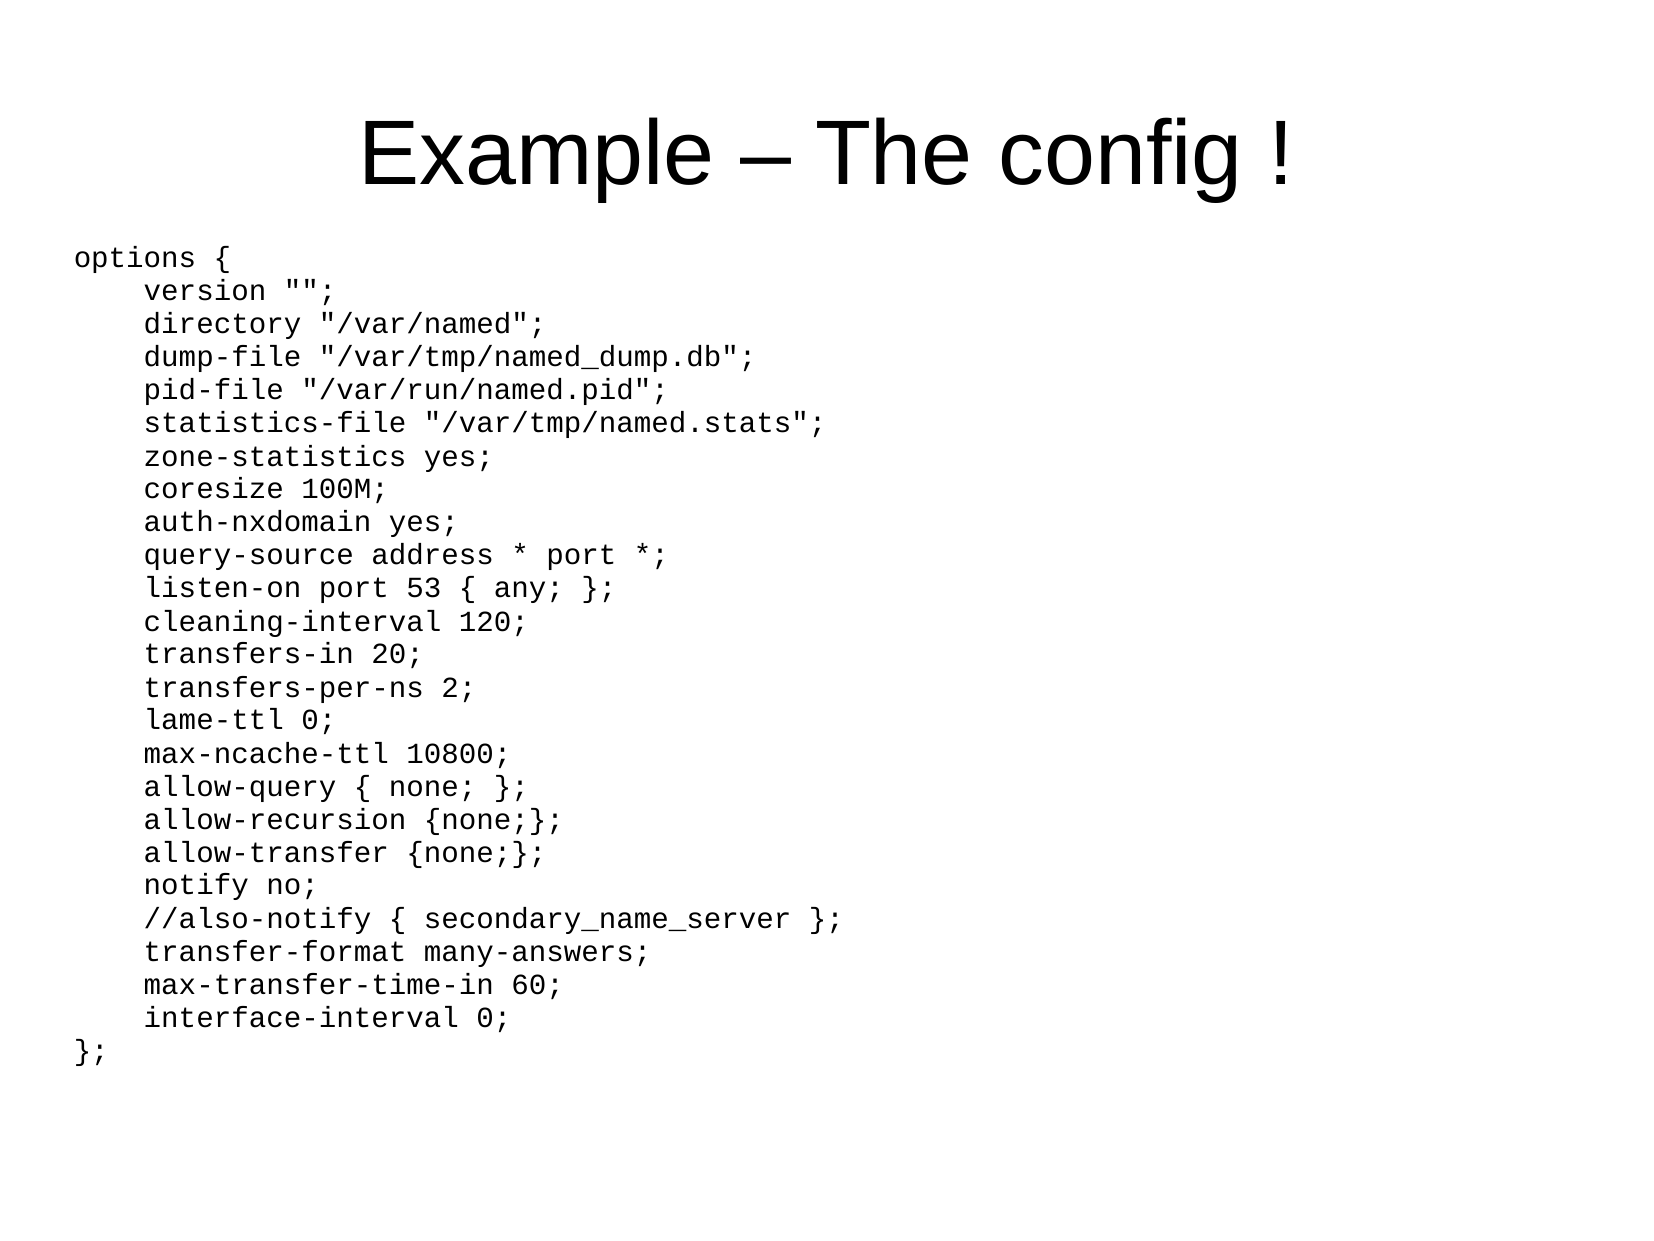

# Example – The config !
options {
 version "";
 directory "/var/named";
 dump-file "/var/tmp/named_dump.db";
 pid-file "/var/run/named.pid";
 statistics-file "/var/tmp/named.stats";
 zone-statistics yes;
 coresize 100M;
 auth-nxdomain yes;
 query-source address * port *;
 listen-on port 53 { any; };
 cleaning-interval 120;
 transfers-in 20;
 transfers-per-ns 2;
 lame-ttl 0;
 max-ncache-ttl 10800;
 allow-query { none; };
 allow-recursion {none;};
 allow-transfer {none;};
 notify no;
 //also-notify { secondary_name_server };
 transfer-format many-answers;
 max-transfer-time-in 60;
 interface-interval 0;
};